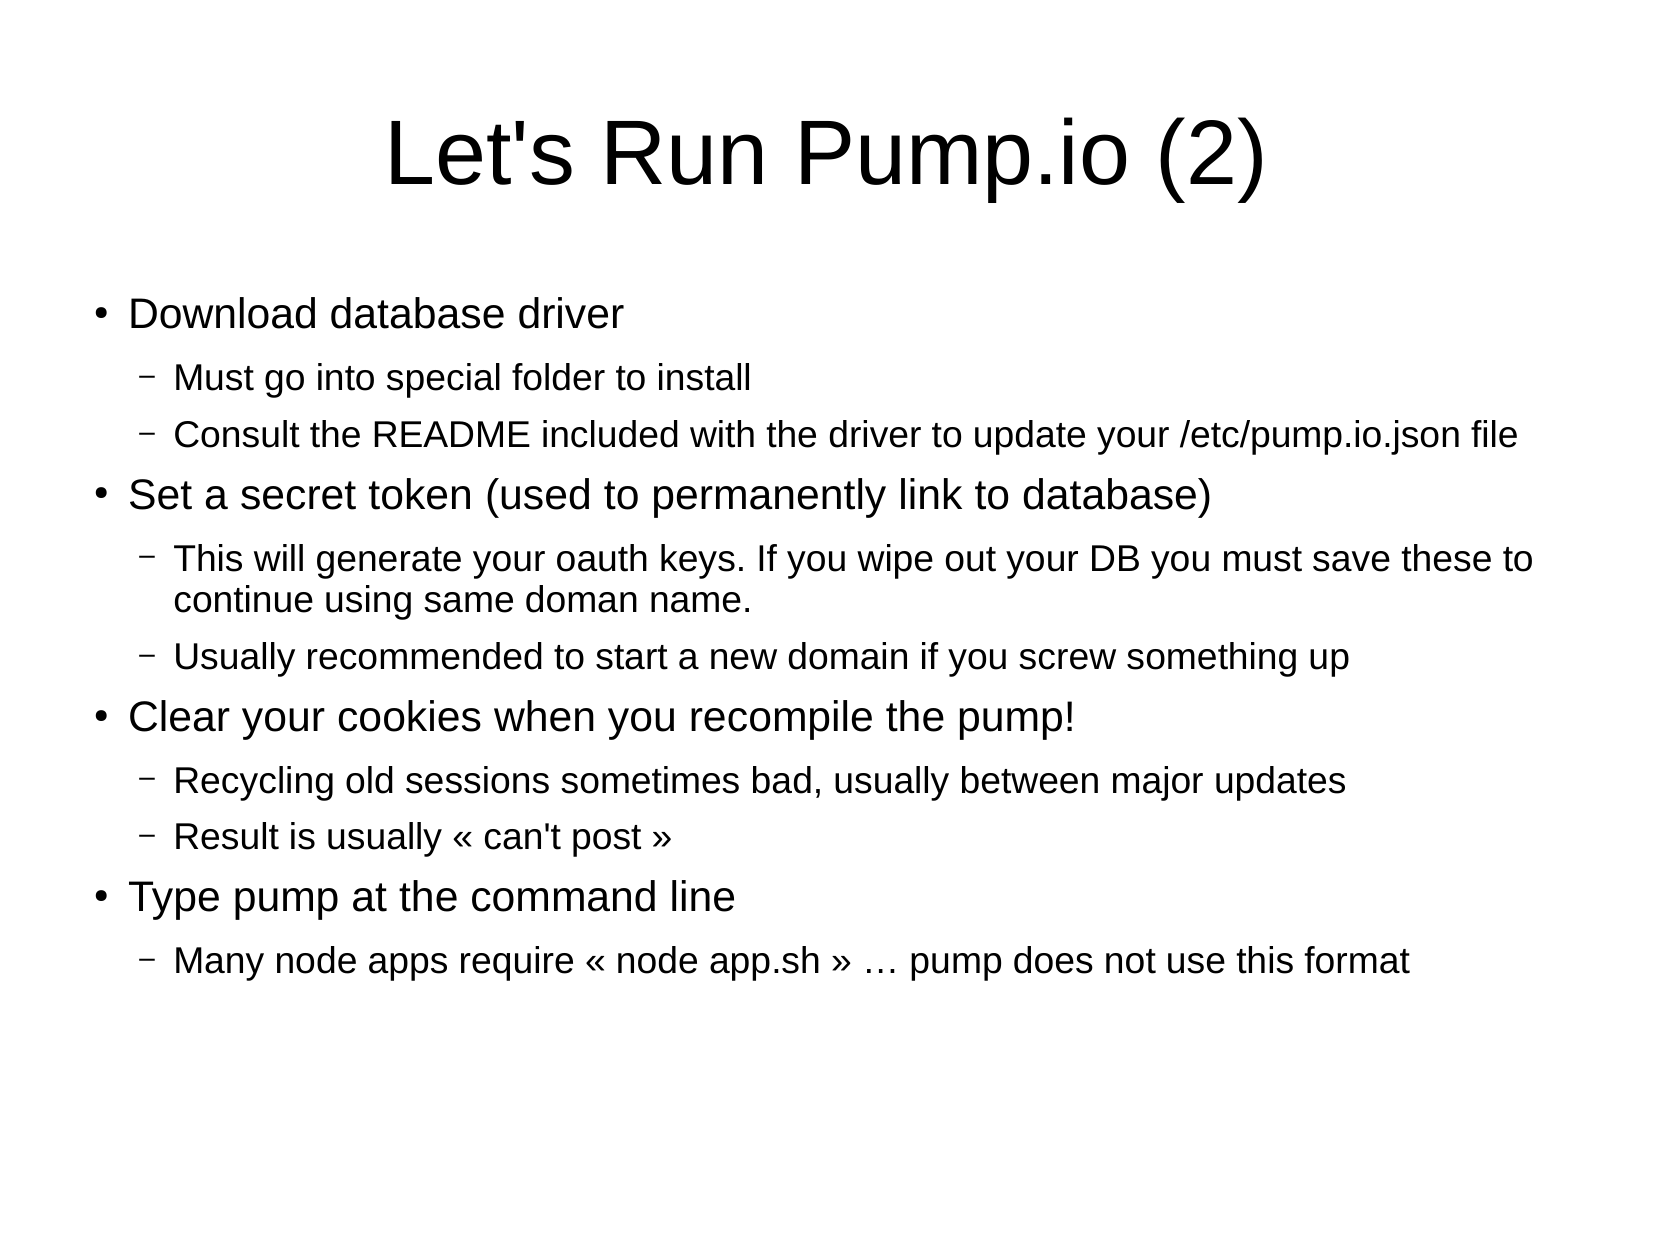

# Let's Run Pump.io (2)
Download database driver
Must go into special folder to install
Consult the README included with the driver to update your /etc/pump.io.json file
Set a secret token (used to permanently link to database)
This will generate your oauth keys. If you wipe out your DB you must save these to continue using same doman name.
Usually recommended to start a new domain if you screw something up
Clear your cookies when you recompile the pump!
Recycling old sessions sometimes bad, usually between major updates
Result is usually « can't post »
Type pump at the command line
Many node apps require « node app.sh » … pump does not use this format